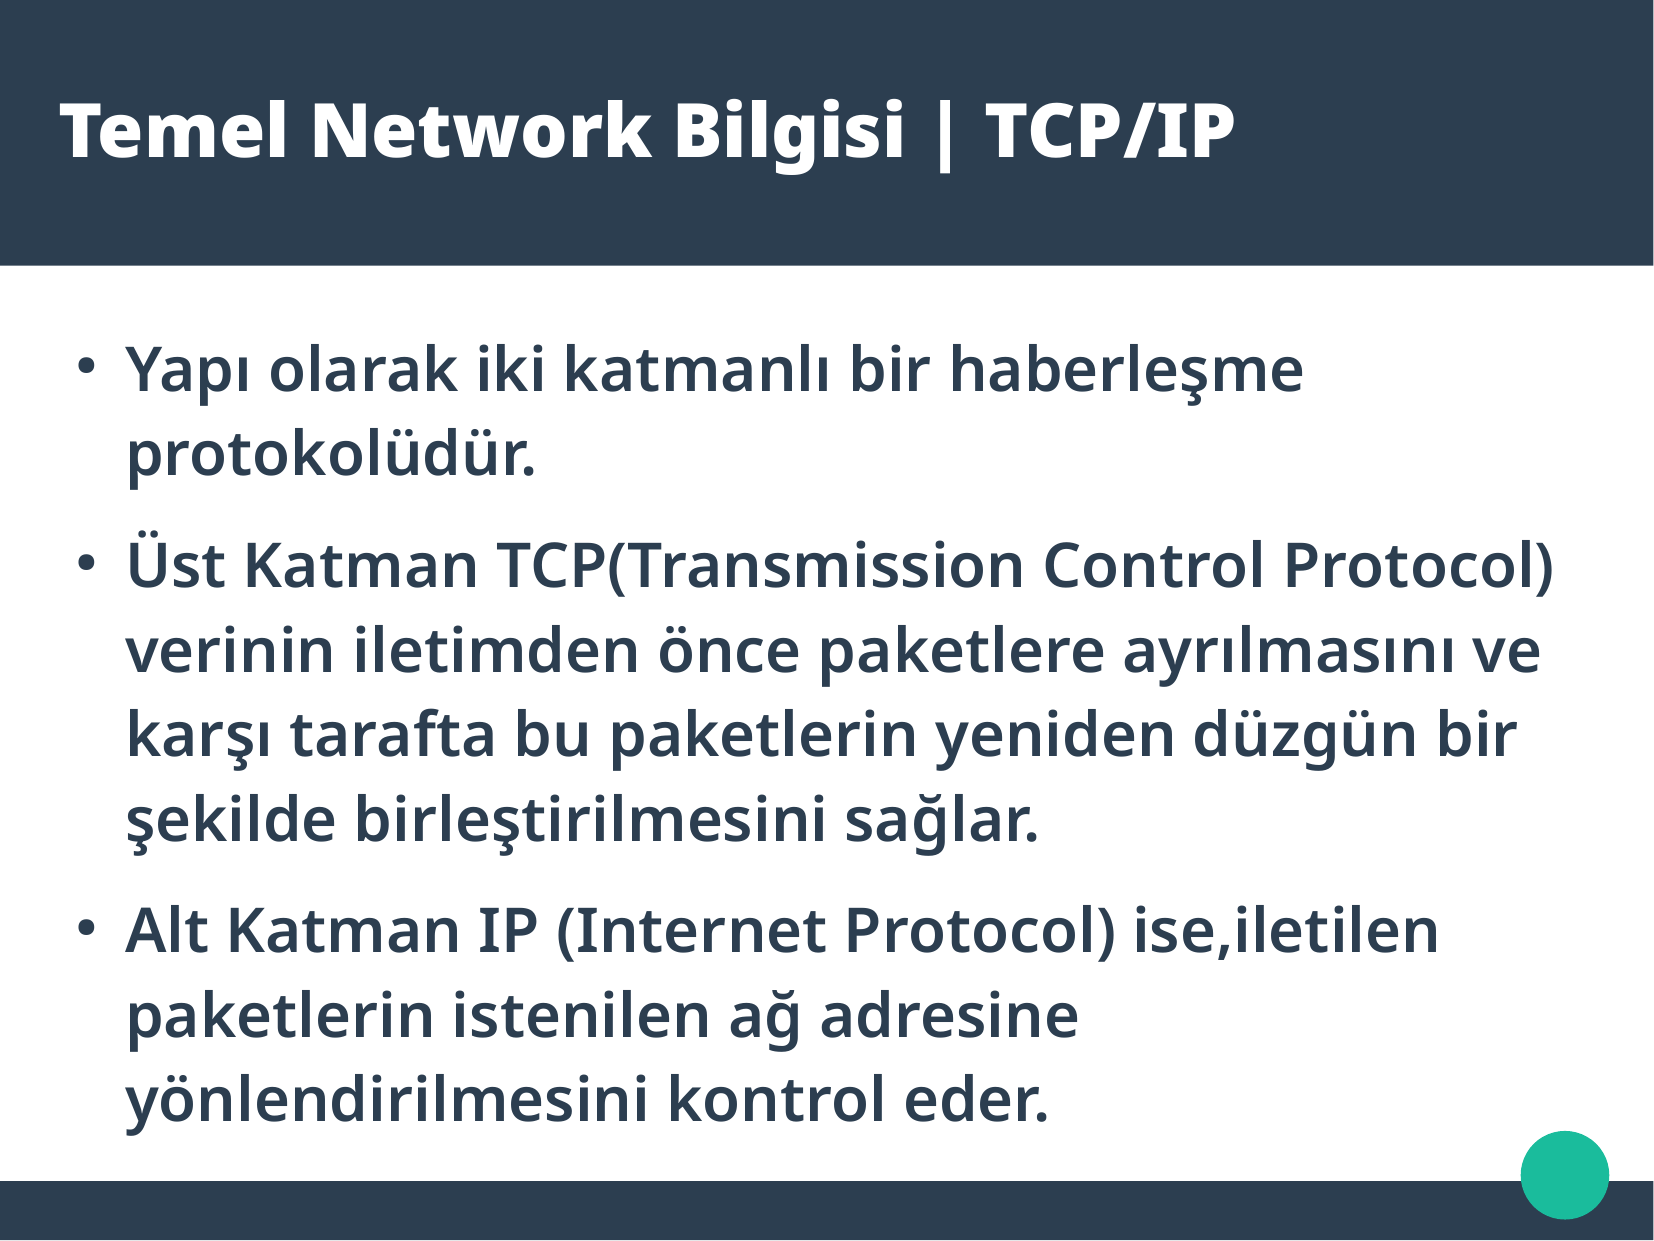

# Temel Network Bilgisi | TCP/IP
Yapı olarak iki katmanlı bir haberleşme protokolüdür.
Üst Katman TCP(Transmission Control Protocol) verinin iletimden önce paketlere ayrılmasını ve karşı tarafta bu paketlerin yeniden düzgün bir şekilde birleştirilmesini sağlar.
Alt Katman IP (Internet Protocol) ise,iletilen paketlerin istenilen ağ adresine yönlendirilmesini kontrol eder.